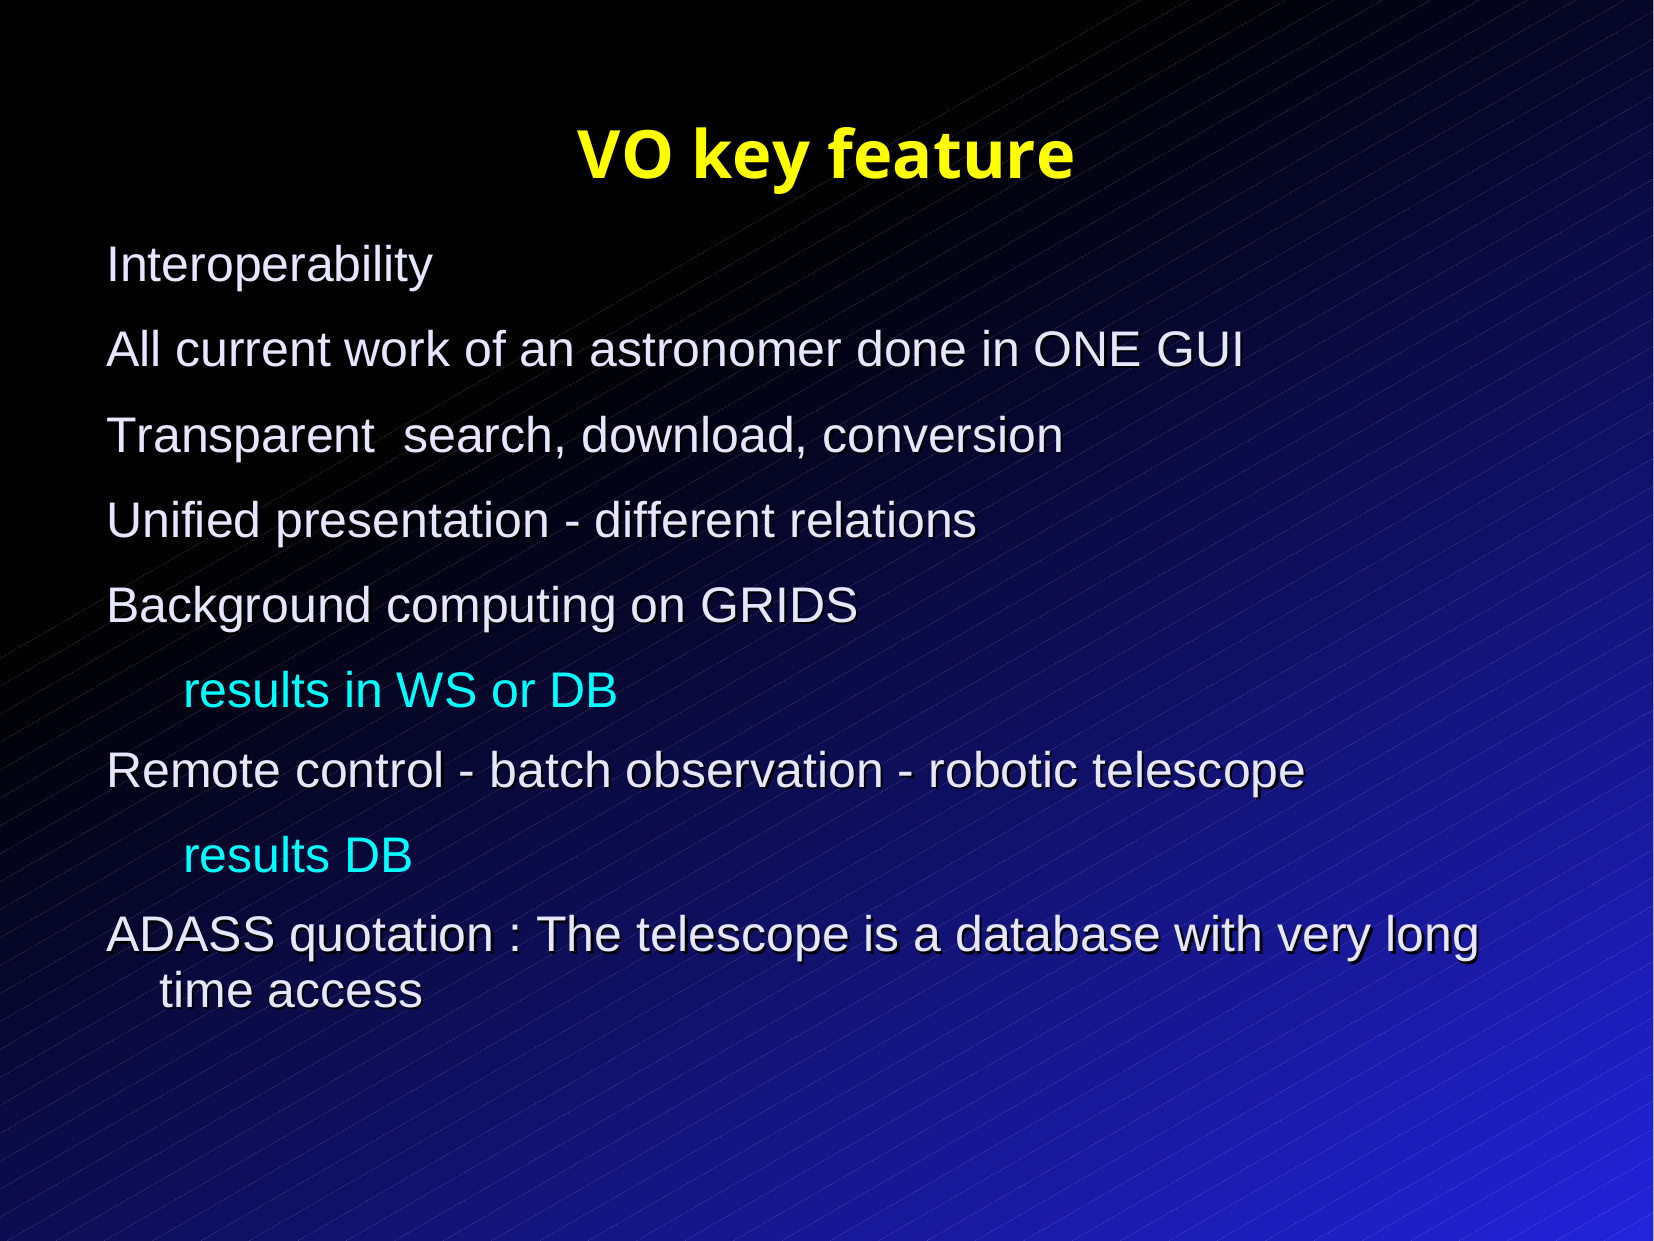

# VO key feature
Interoperability
All current work of an astronomer done in ONE GUI
Transparent search, download, conversion
Unified presentation - different relations
Background computing on GRIDS
results in WS or DB
Remote control - batch observation - robotic telescope
results DB
ADASS quotation : The telescope is a database with very long time access